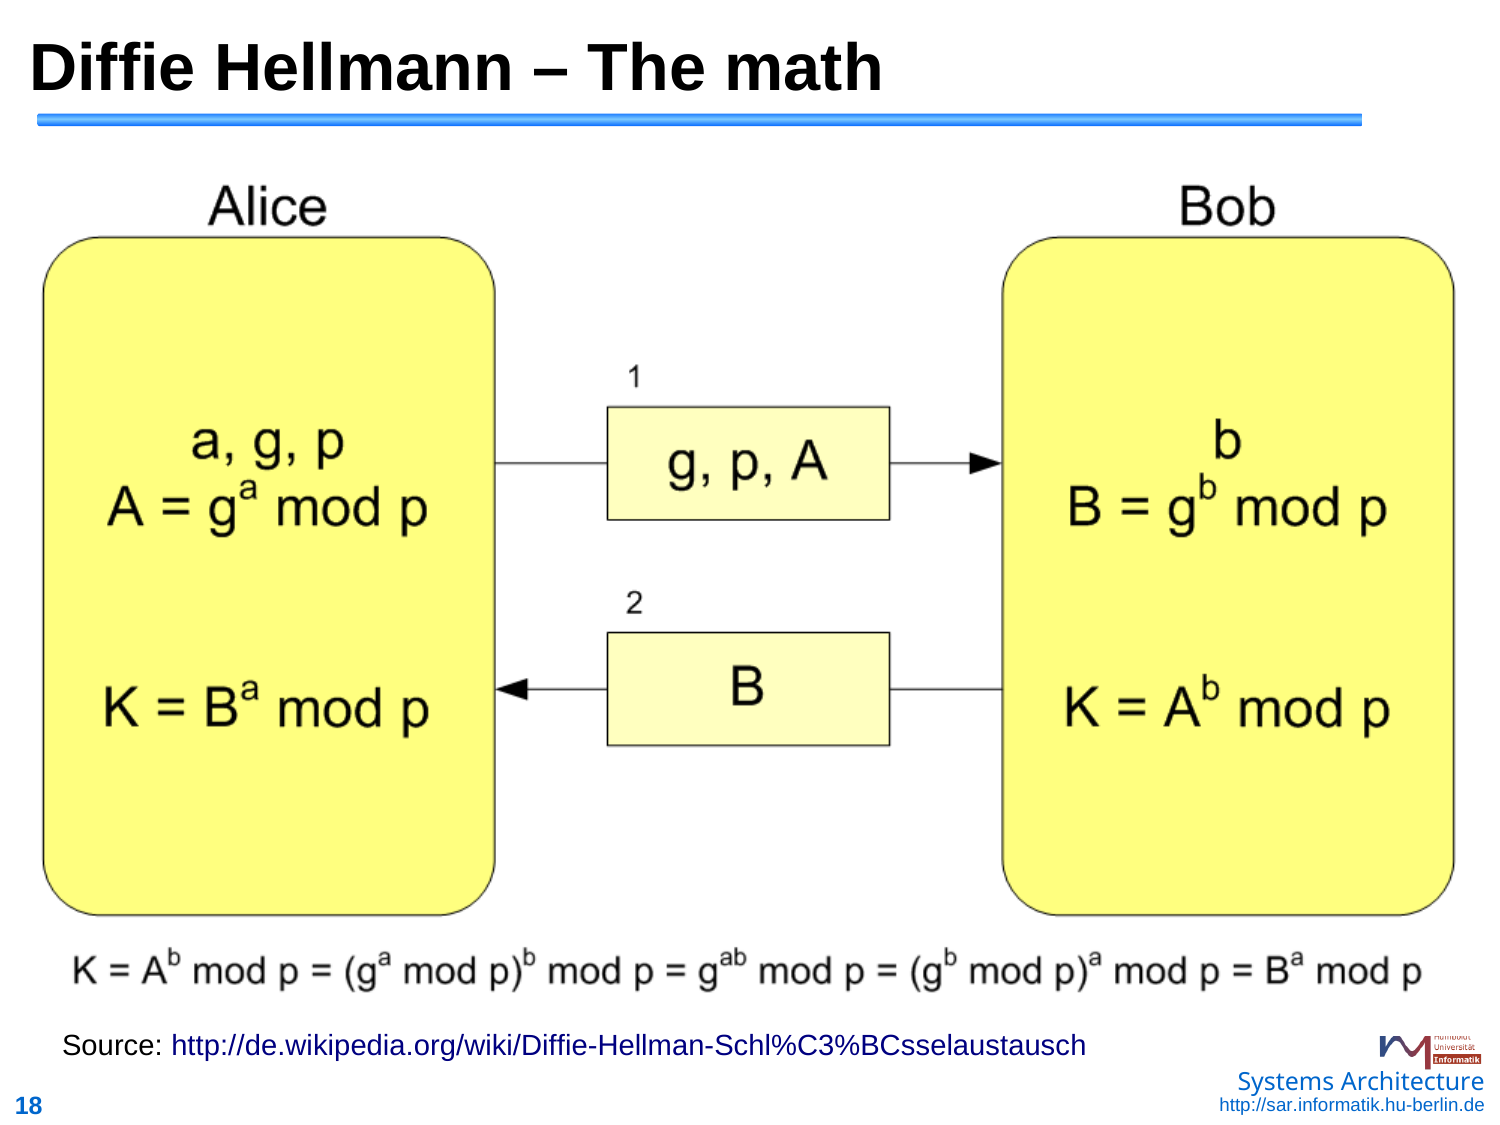

# Diffie Hellmann – The math
Source: http://de.wikipedia.org/wiki/Diffie-Hellman-Schl%C3%BCsselaustausch